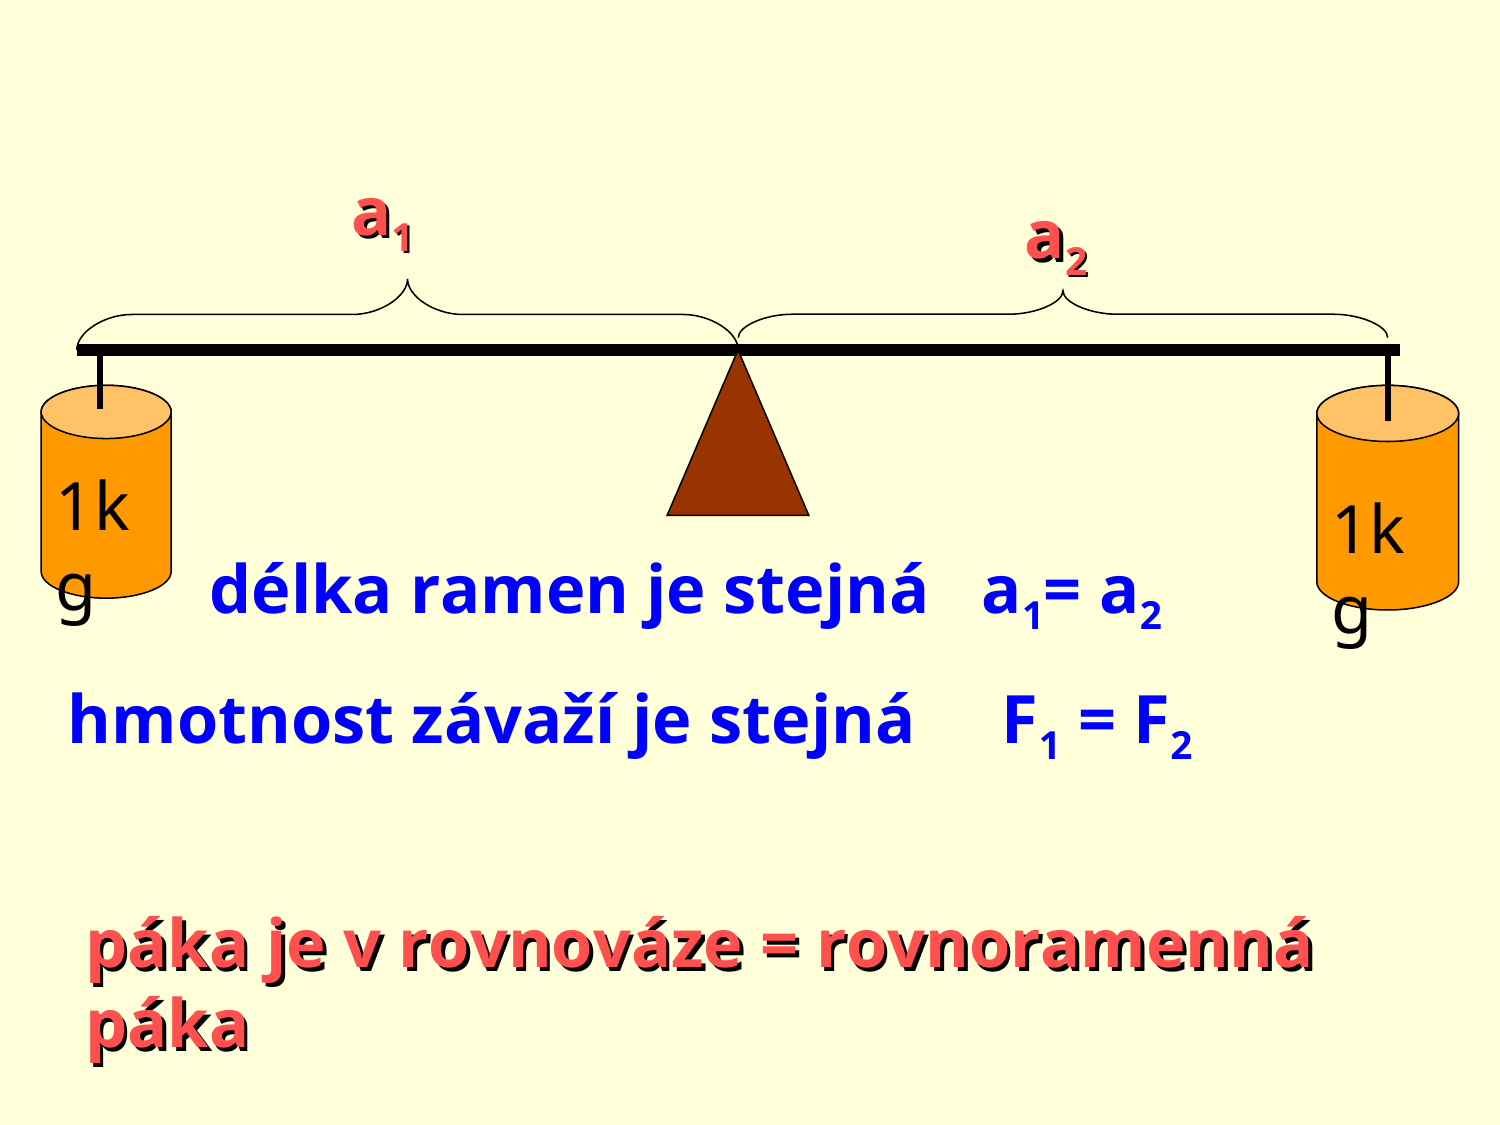

a1
a2
1kg
1kg
délka ramen je stejná a1= a2
hmotnost závaží je stejná F1 = F2
páka je v rovnováze = rovnoramenná páka